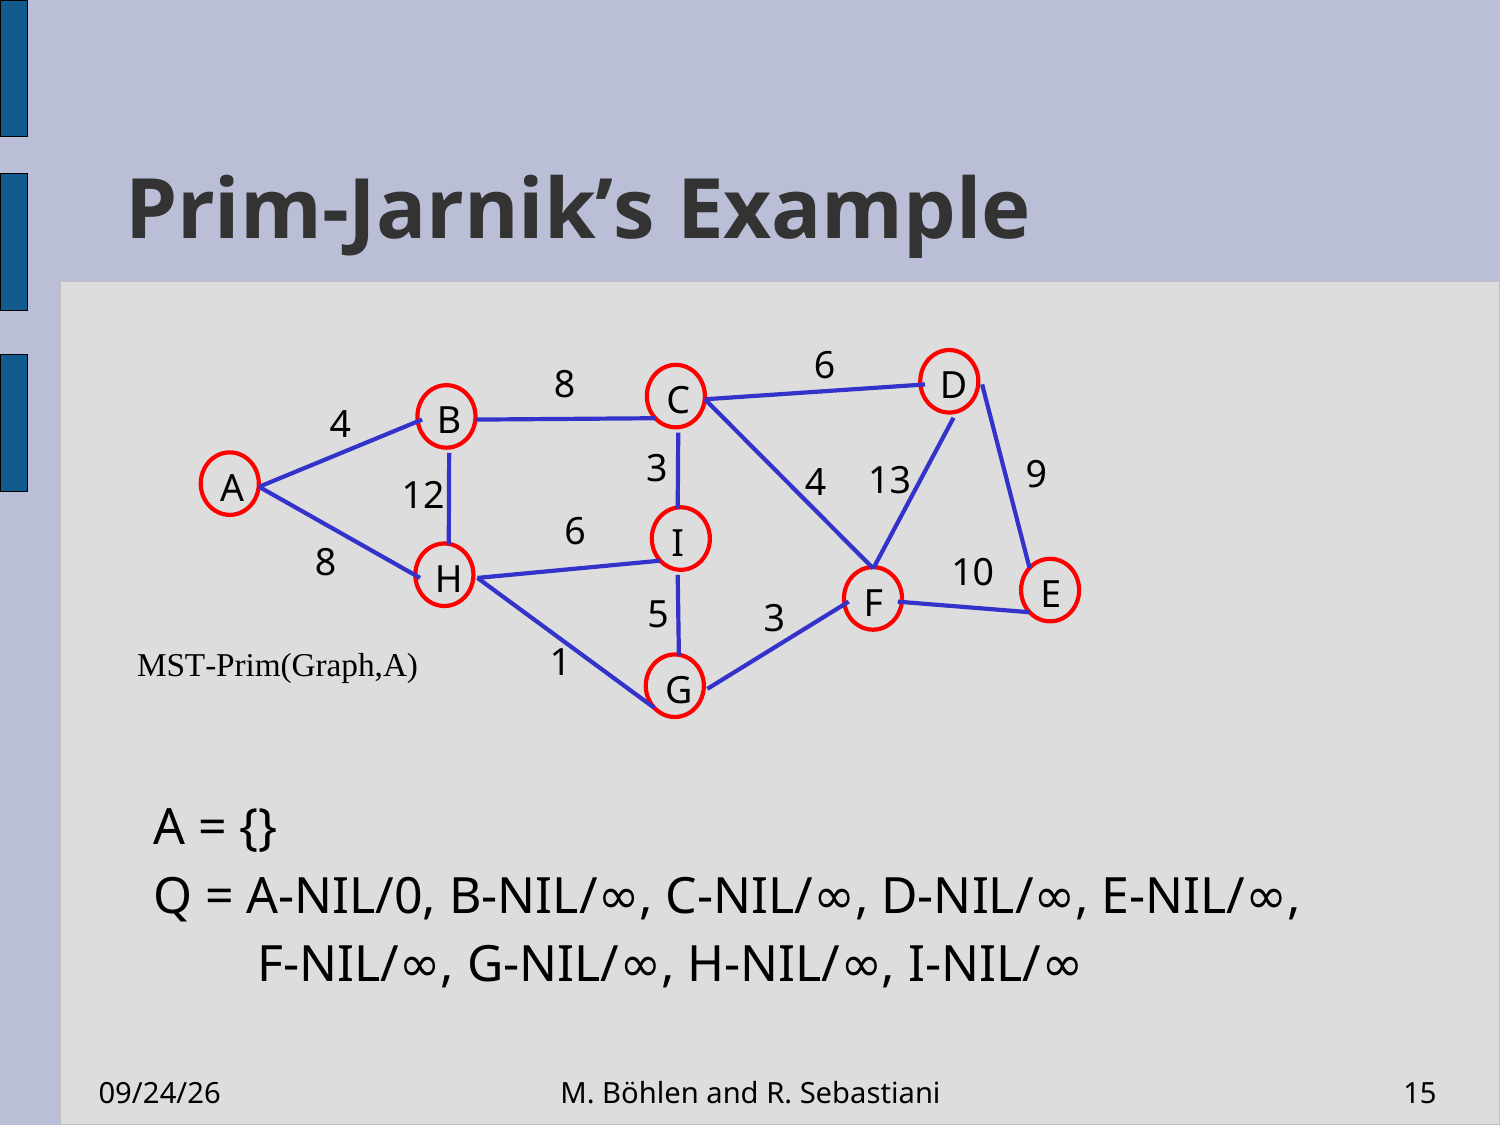

# Prim-Jarnik’s Example
6
8
D
C
B
4
3
9
13
4
A
12
6
I
8
10
H
E
F
5
3
1
MST-Prim(Graph,A)
G
A = {}
Q = A-NIL/0, B-NIL/∞, C-NIL/∞, D-NIL/∞, E-NIL/∞,
 F-NIL/∞, G-NIL/∞, H-NIL/∞, I-NIL/∞
M. Böhlen and R. Sebastiani
15